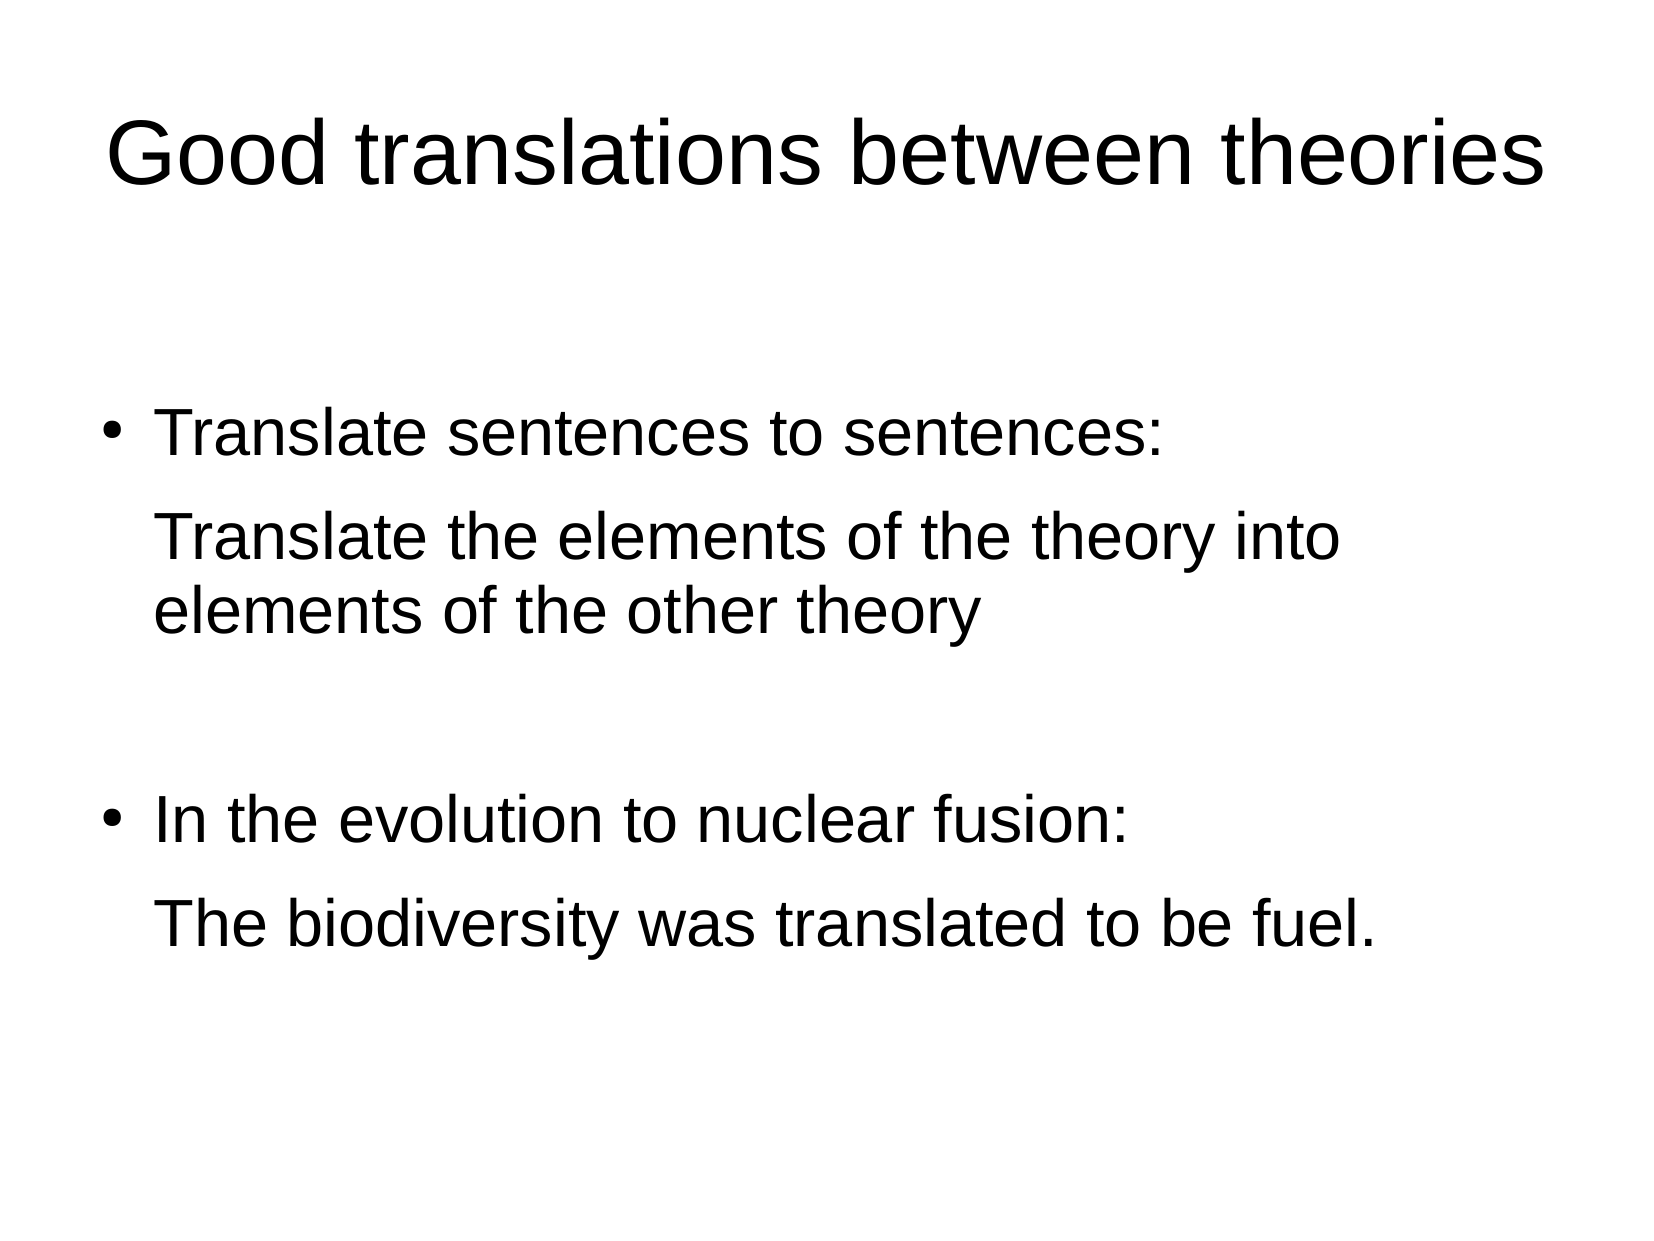

# Good translations between theories
Translate sentences to sentences:
Translate the elements of the theory into elements of the other theory
In the evolution to nuclear fusion:
The biodiversity was translated to be fuel.